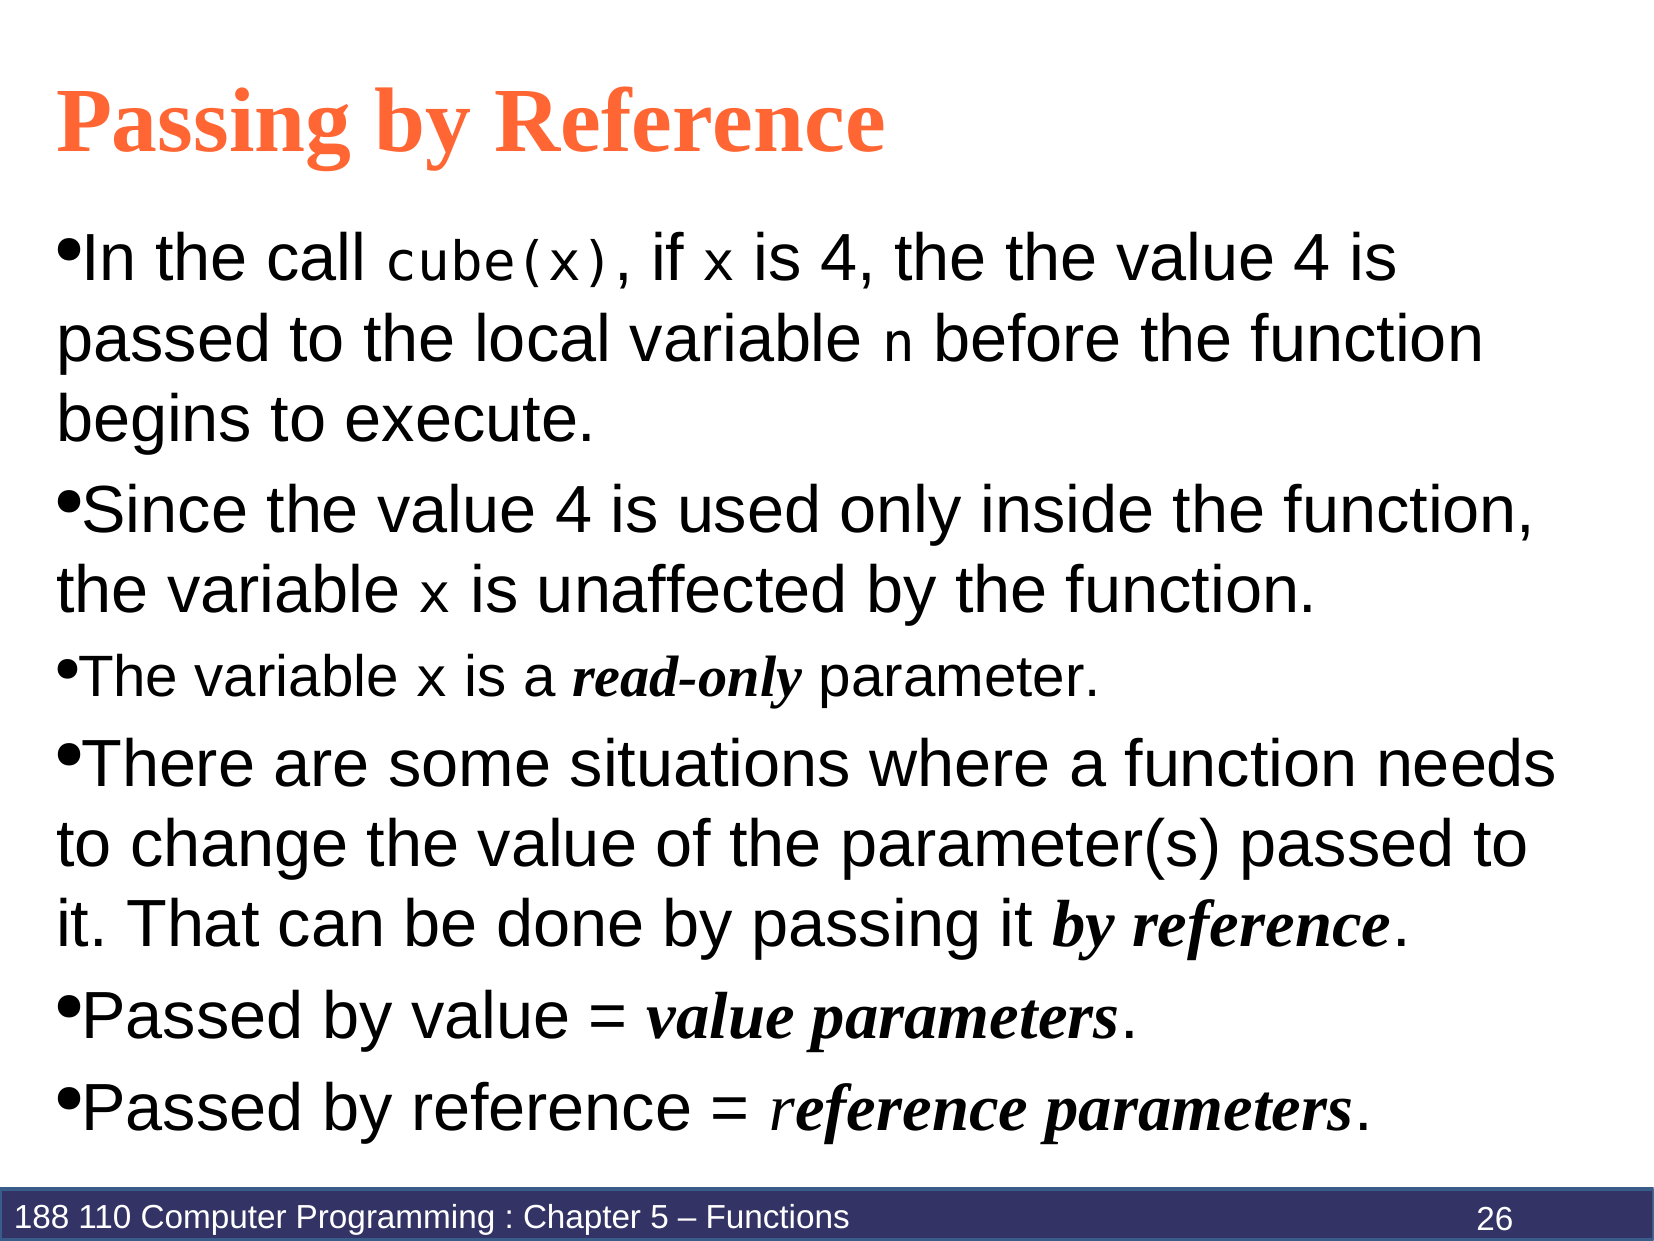

# Passing by Reference
In the call cube(x), if x is 4, the the value 4 is passed to the local variable n before the function begins to execute.
Since the value 4 is used only inside the function, the variable x is unaffected by the function.
The variable x is a read-only parameter.
There are some situations where a function needs to change the value of the parameter(s) passed to it. That can be done by passing it by reference.
Passed by value = value parameters.
Passed by reference = reference parameters.